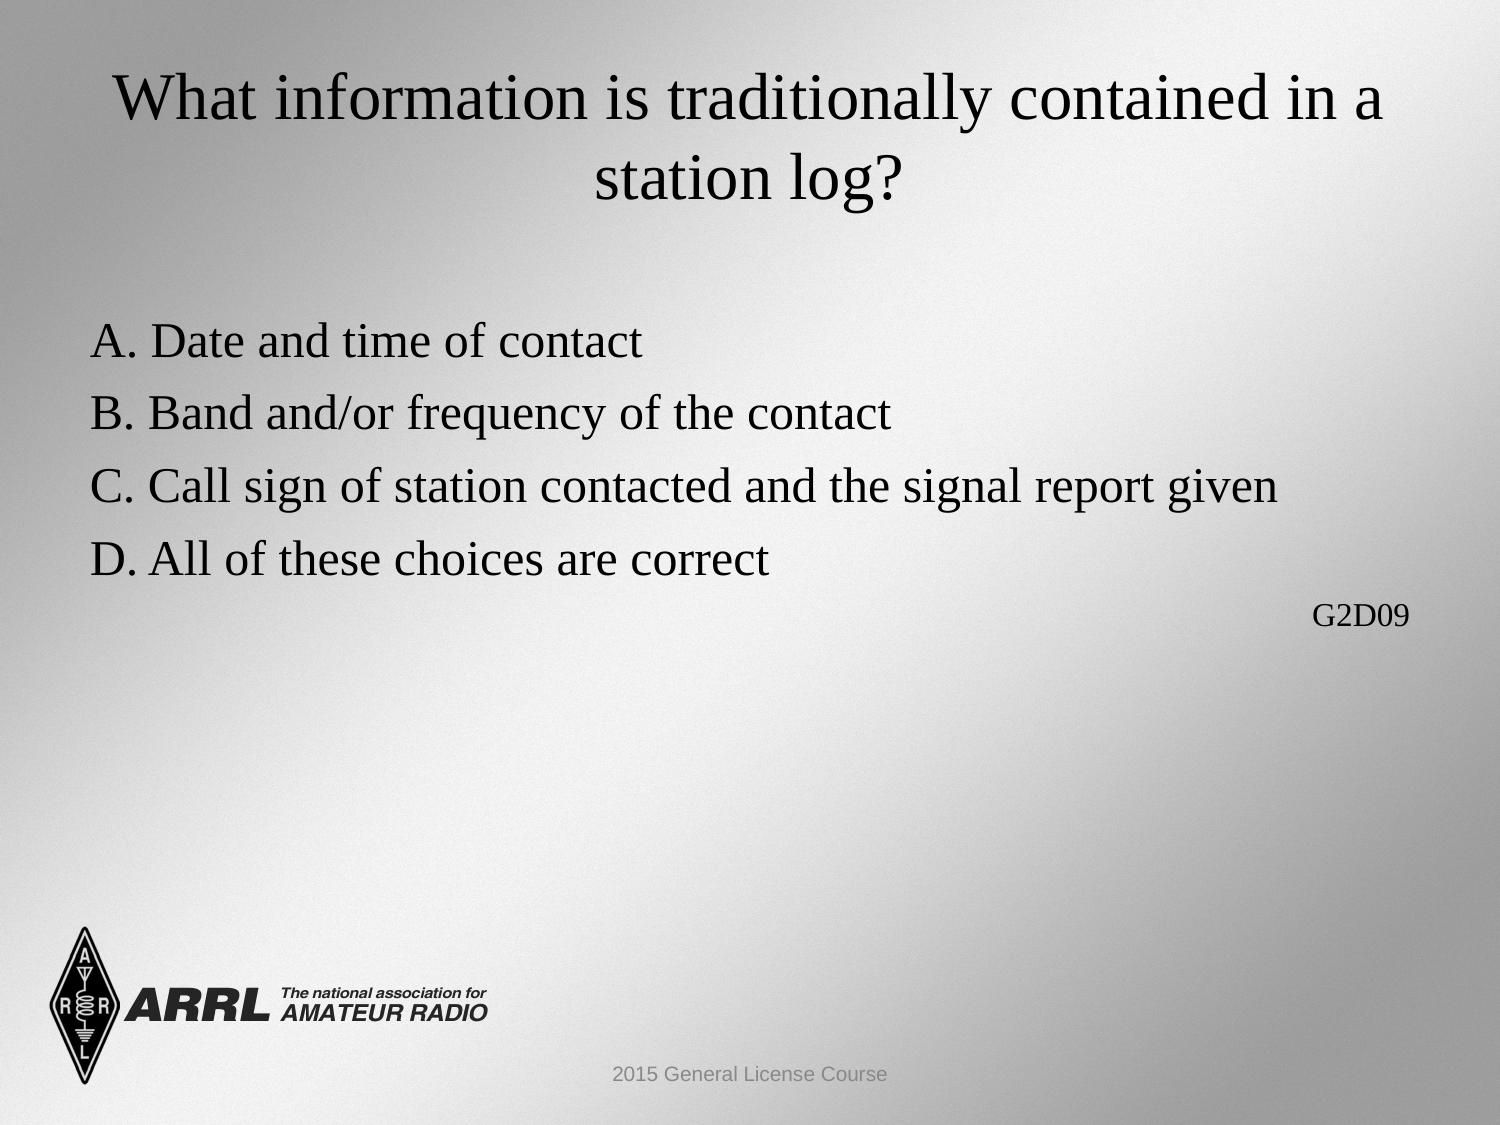

# What information is traditionally contained in a station log?
A. Date and time of contact
B. Band and/or frequency of the contact
C. Call sign of station contacted and the signal report given
D. All of these choices are correct
 G2D09
2015 General License Course